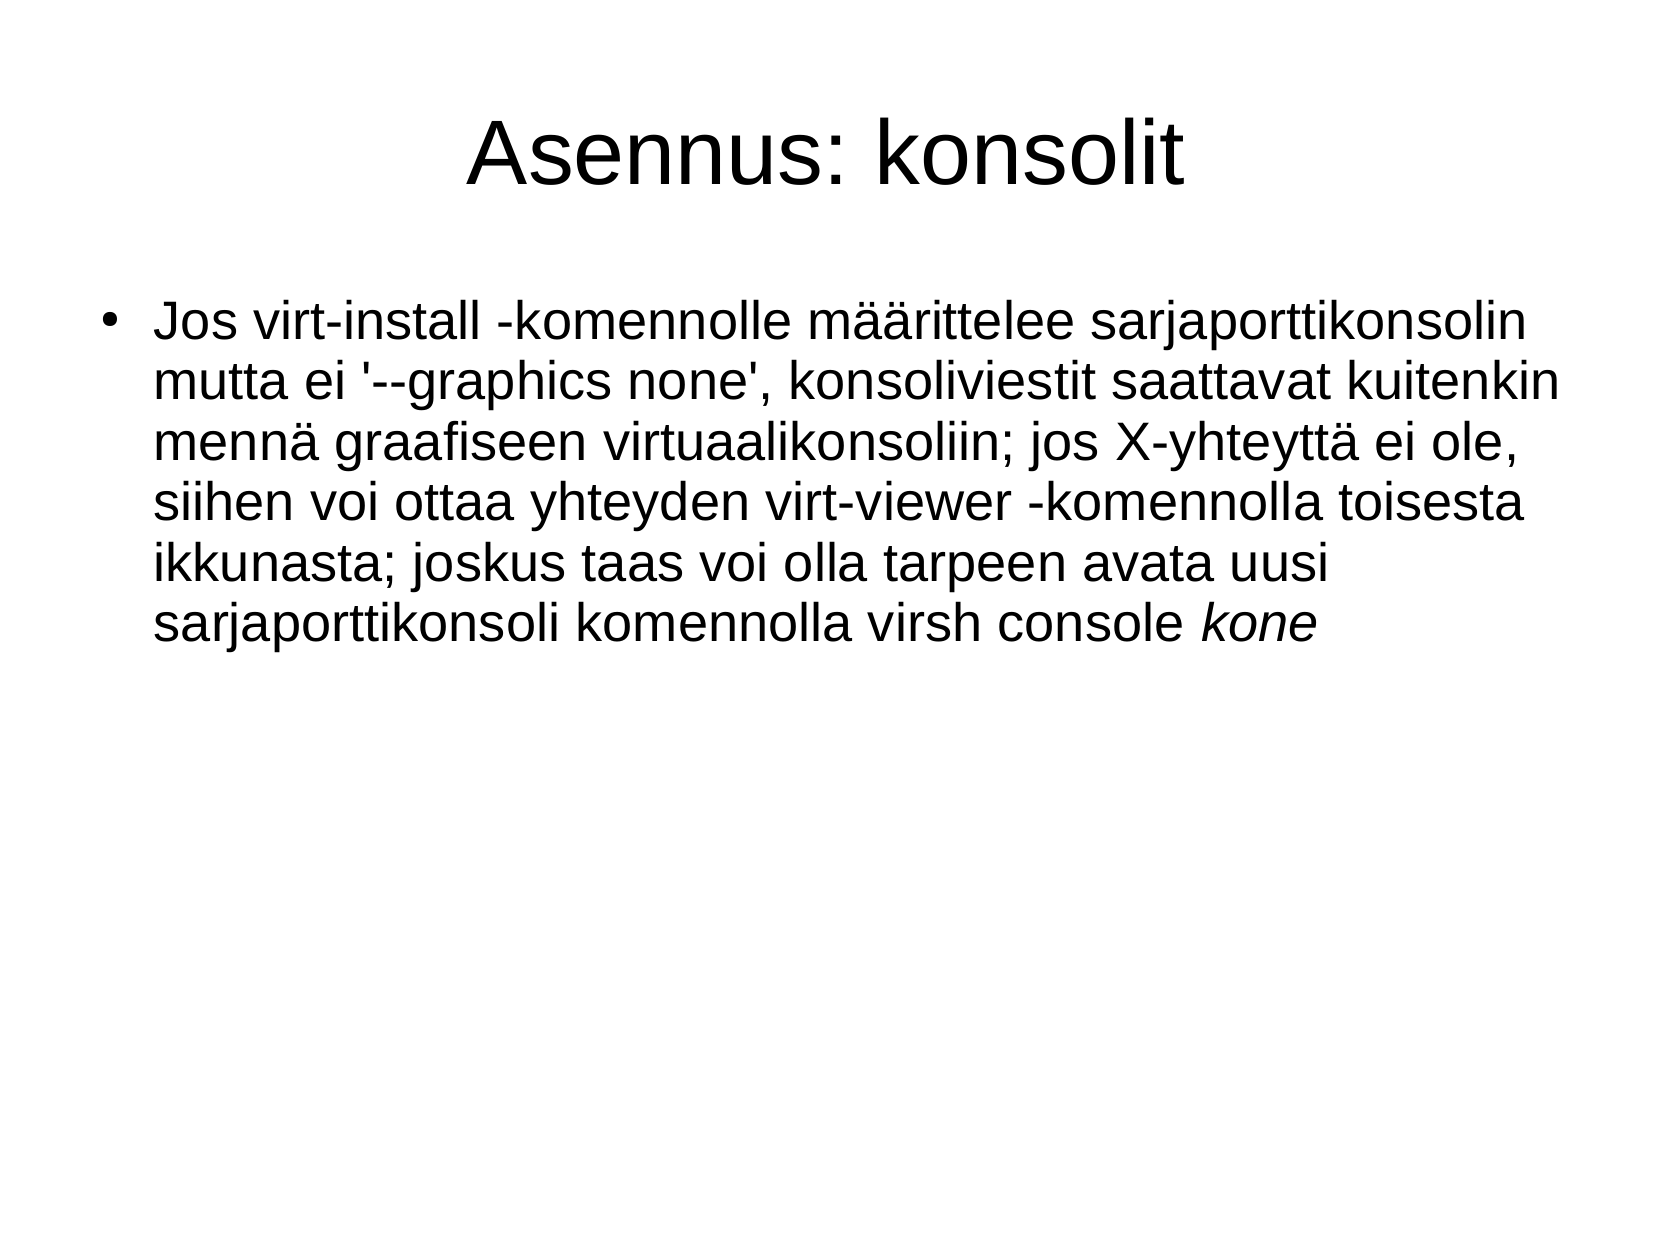

# Asennus: konsolit
Jos virt-install -komennolle määrittelee sarjaporttikonsolin mutta ei '--graphics none', konsoliviestit saattavat kuitenkin mennä graafiseen virtuaalikonsoliin; jos X-yhteyttä ei ole, siihen voi ottaa yhteyden virt-viewer -komennolla toisesta ikkunasta; joskus taas voi olla tarpeen avata uusi sarjaporttikonsoli komennolla virsh console kone